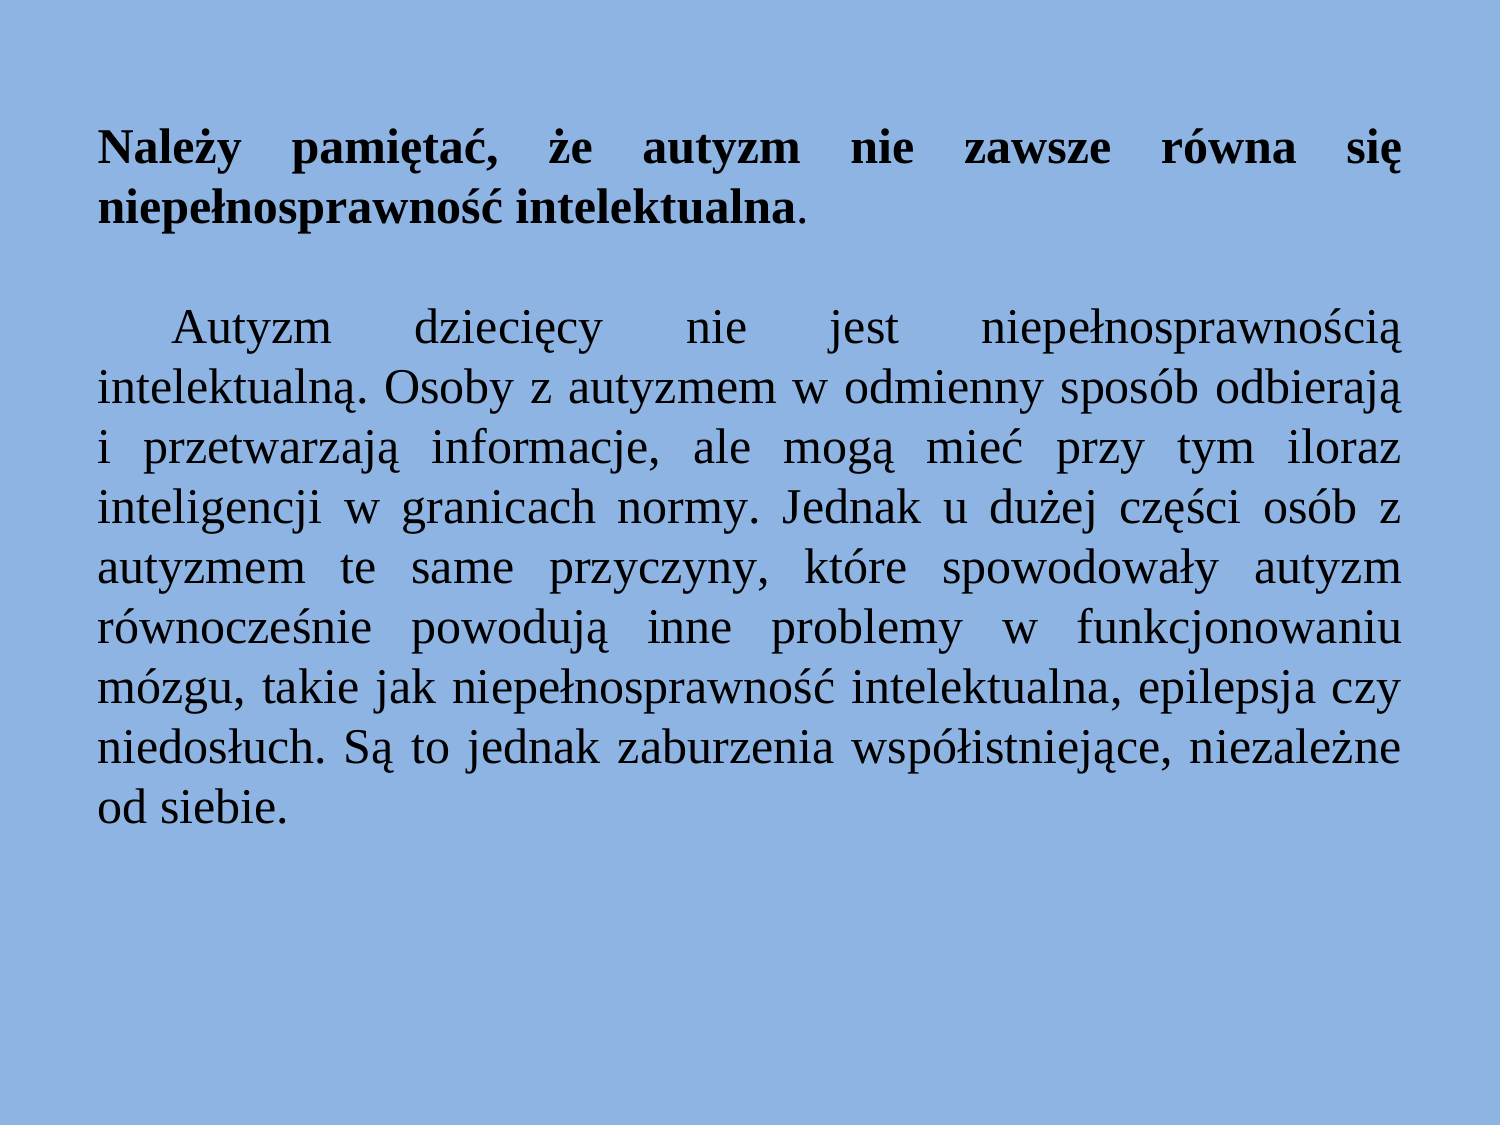

Należy pamiętać, że autyzm nie zawsze równa się niepełnosprawność intelektualna.
	Autyzm dziecięcy nie jest niepełnosprawnością intelektualną. Osoby z autyzmem w odmienny sposób odbierają i przetwarzają informacje, ale mogą mieć przy tym iloraz inteligencji w granicach normy. Jednak u dużej części osób z autyzmem te same przyczyny, które spowodowały autyzm równocześnie powodują inne problemy w funkcjonowaniu mózgu, takie jak niepełnosprawność intelektualna, epilepsja czy niedosłuch. Są to jednak zaburzenia współistniejące, niezależne od siebie.